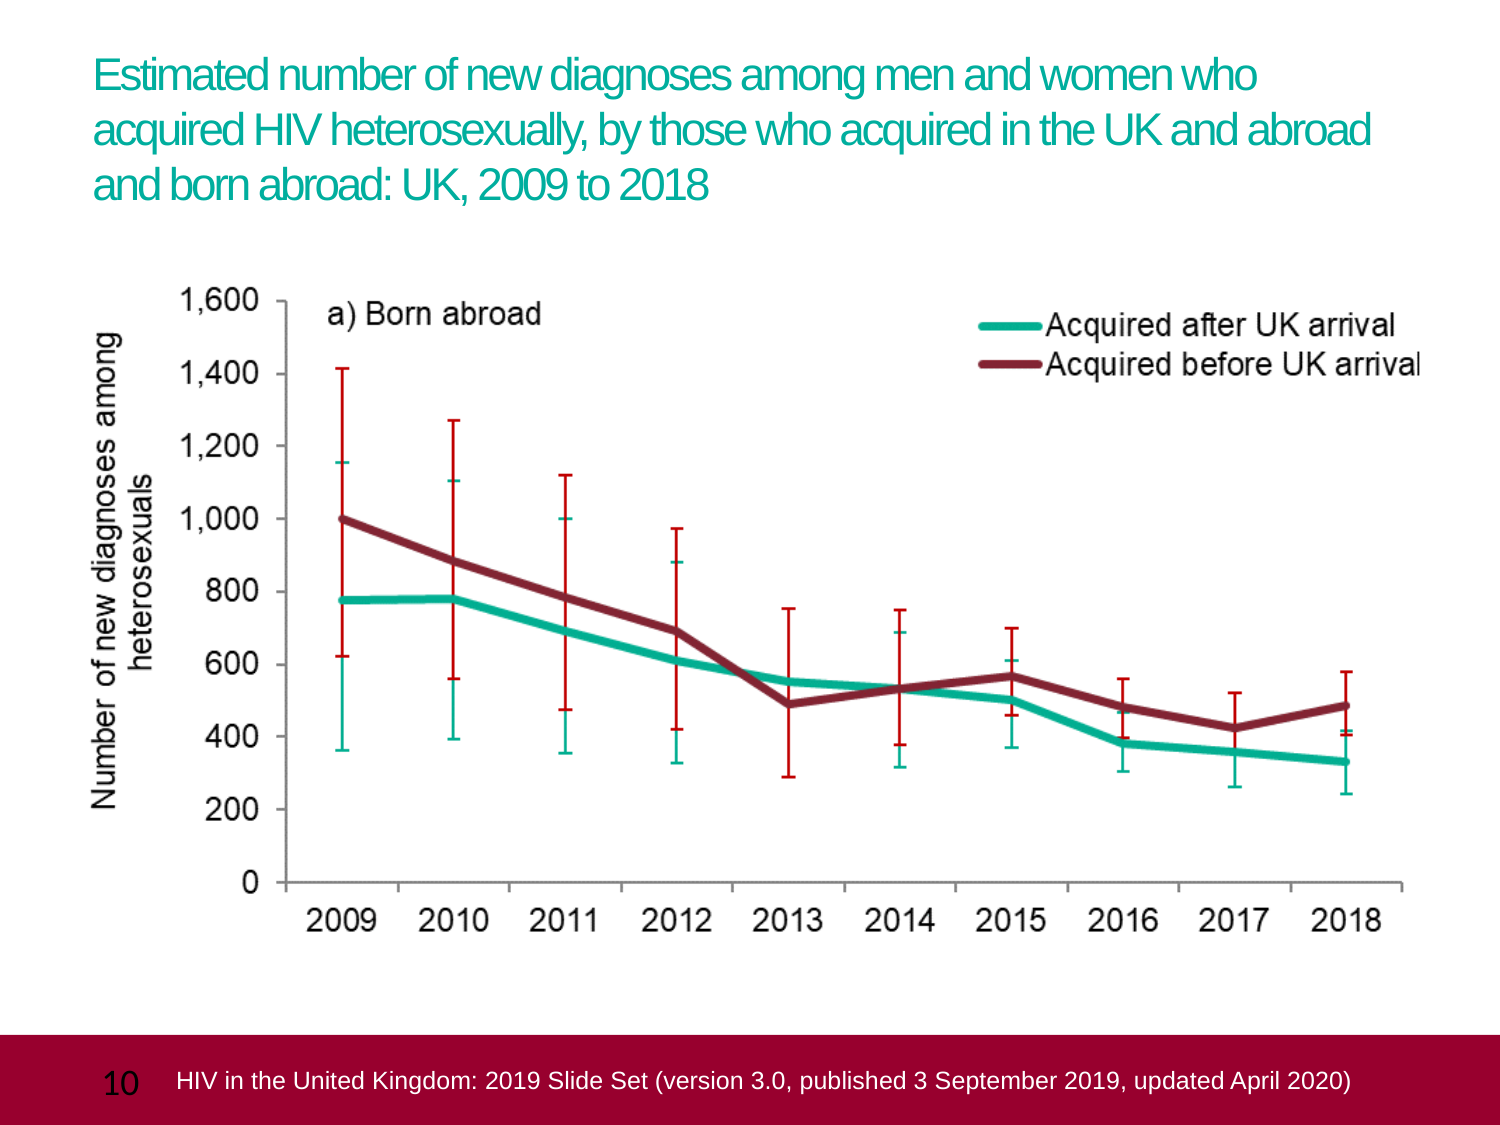

# Estimated number of new diagnoses among men and women who acquired HIV heterosexually, by those who acquired in the UK and abroad and born abroad: UK, 2009 to 2018
 1
HIV in the United Kingdom: 2019 Slide Set (version 3.0, published 3 September 2019, updated April 2020)